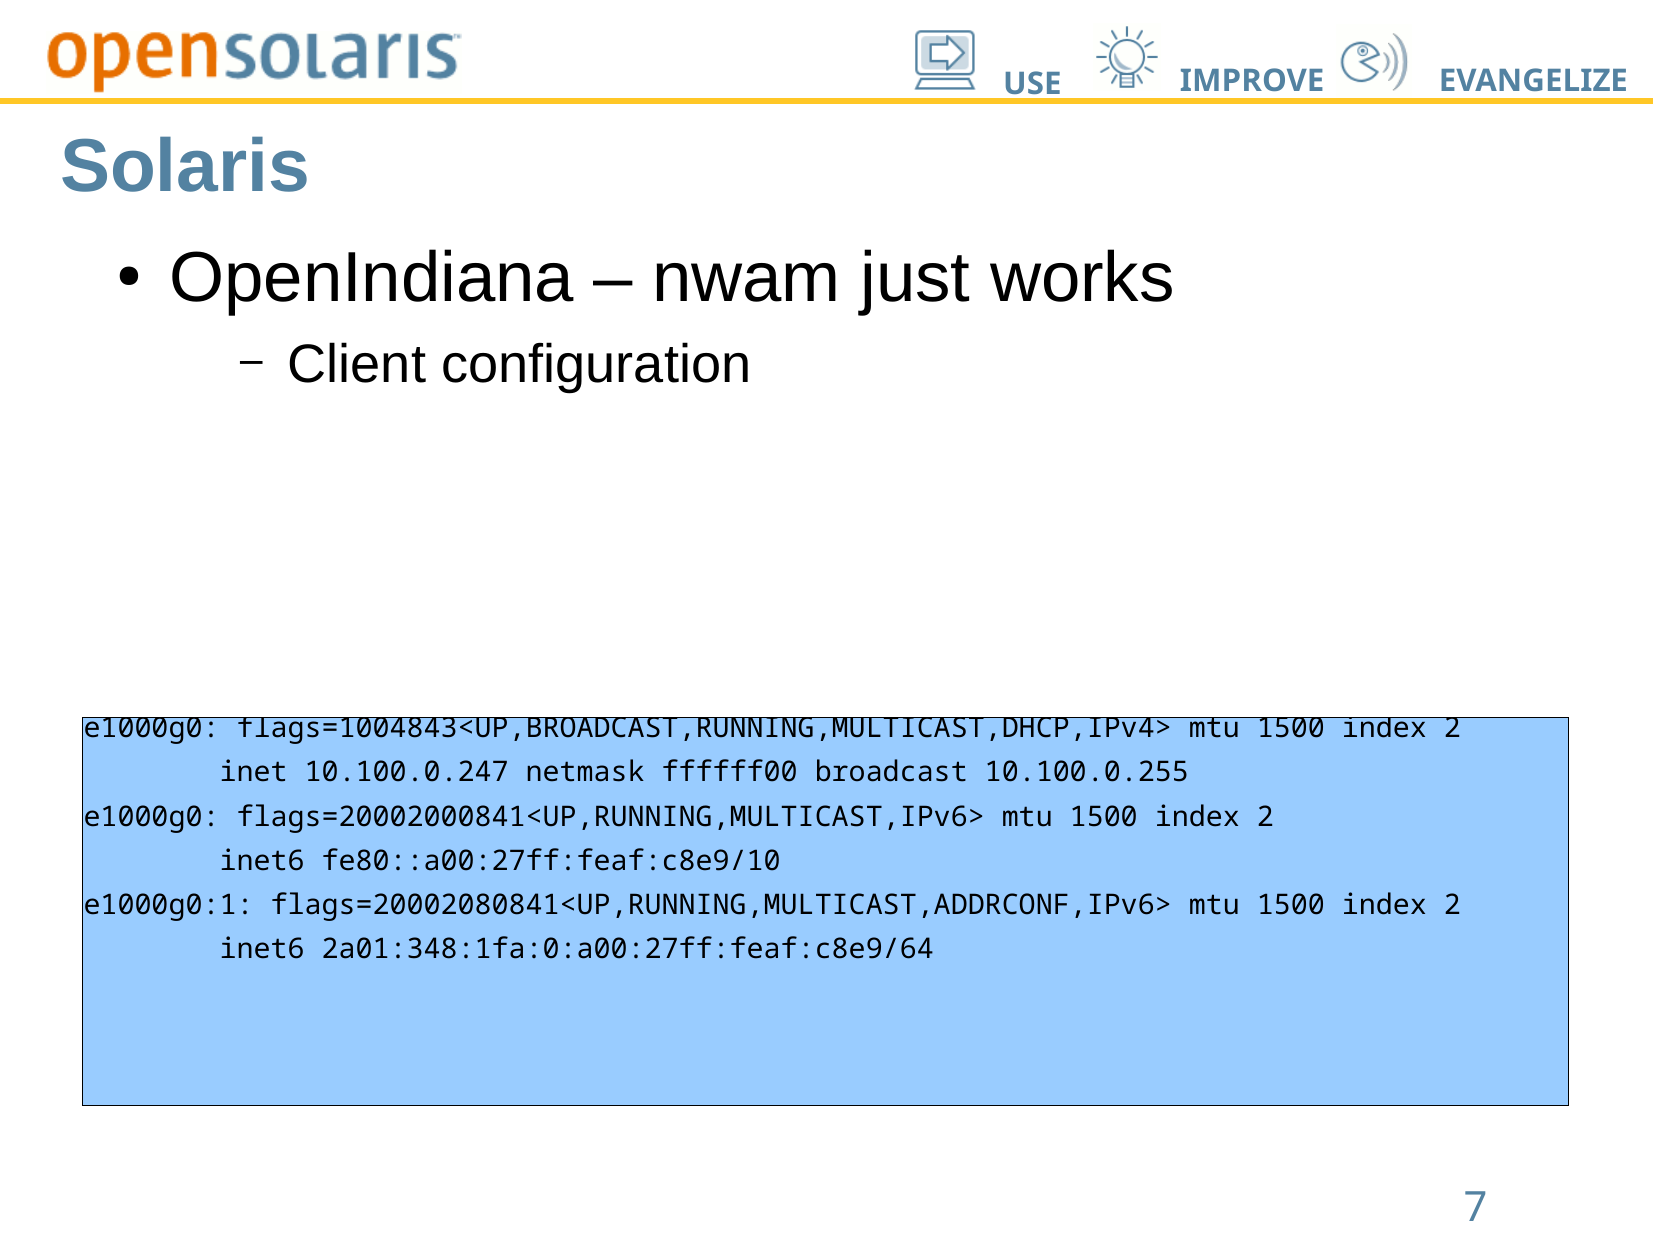

# Solaris
OpenIndiana – nwam just works
Client configuration